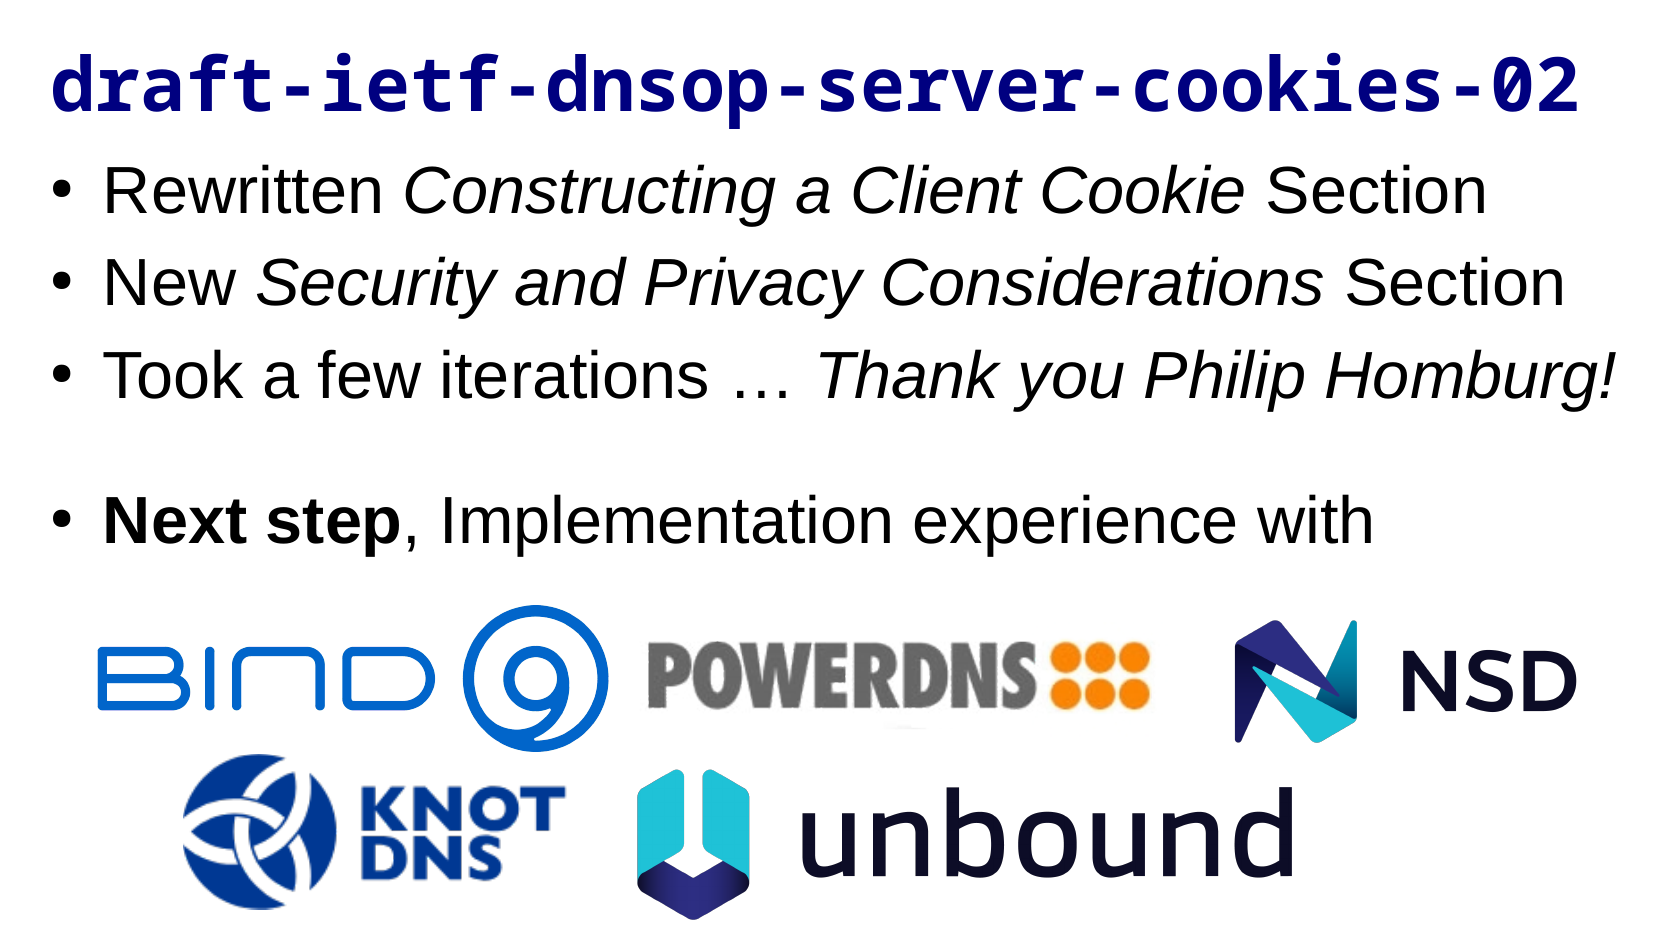

draft-ietf-dnsop-server-cookies-02
# Rewritten Constructing a Client Cookie Section
New Security and Privacy Considerations Section
Took a few iterations … Thank you Philip Homburg!
Next step, Implementation experience with